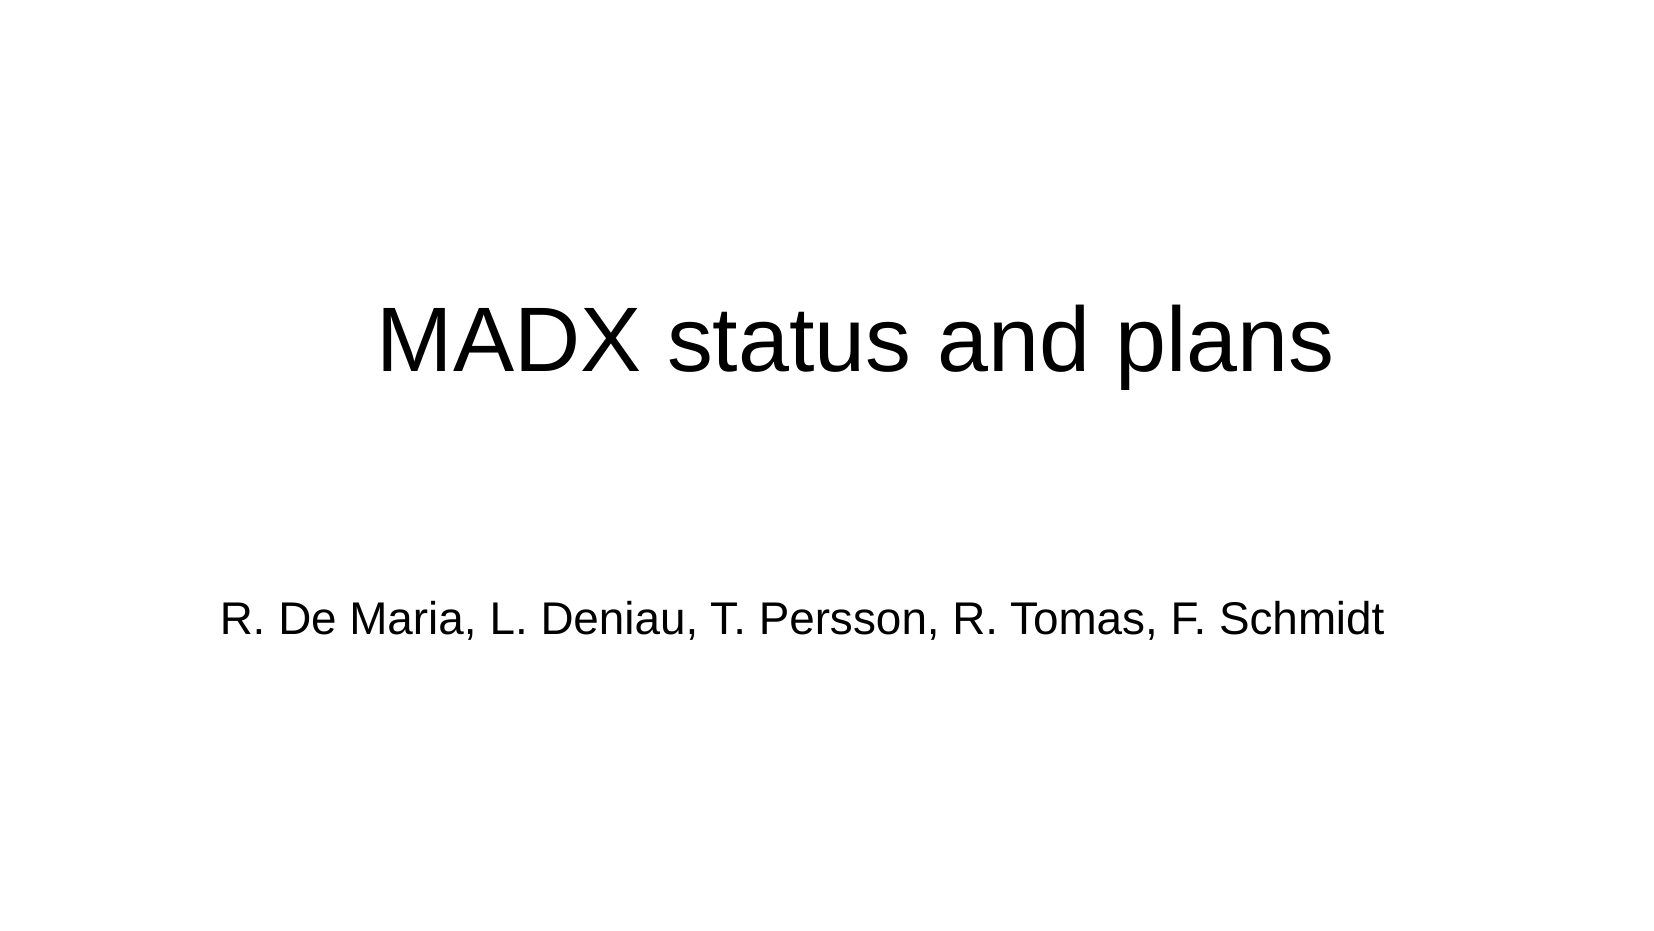

# MADX status and plans
R. De Maria, L. Deniau, T. Persson, R. Tomas, F. Schmidt